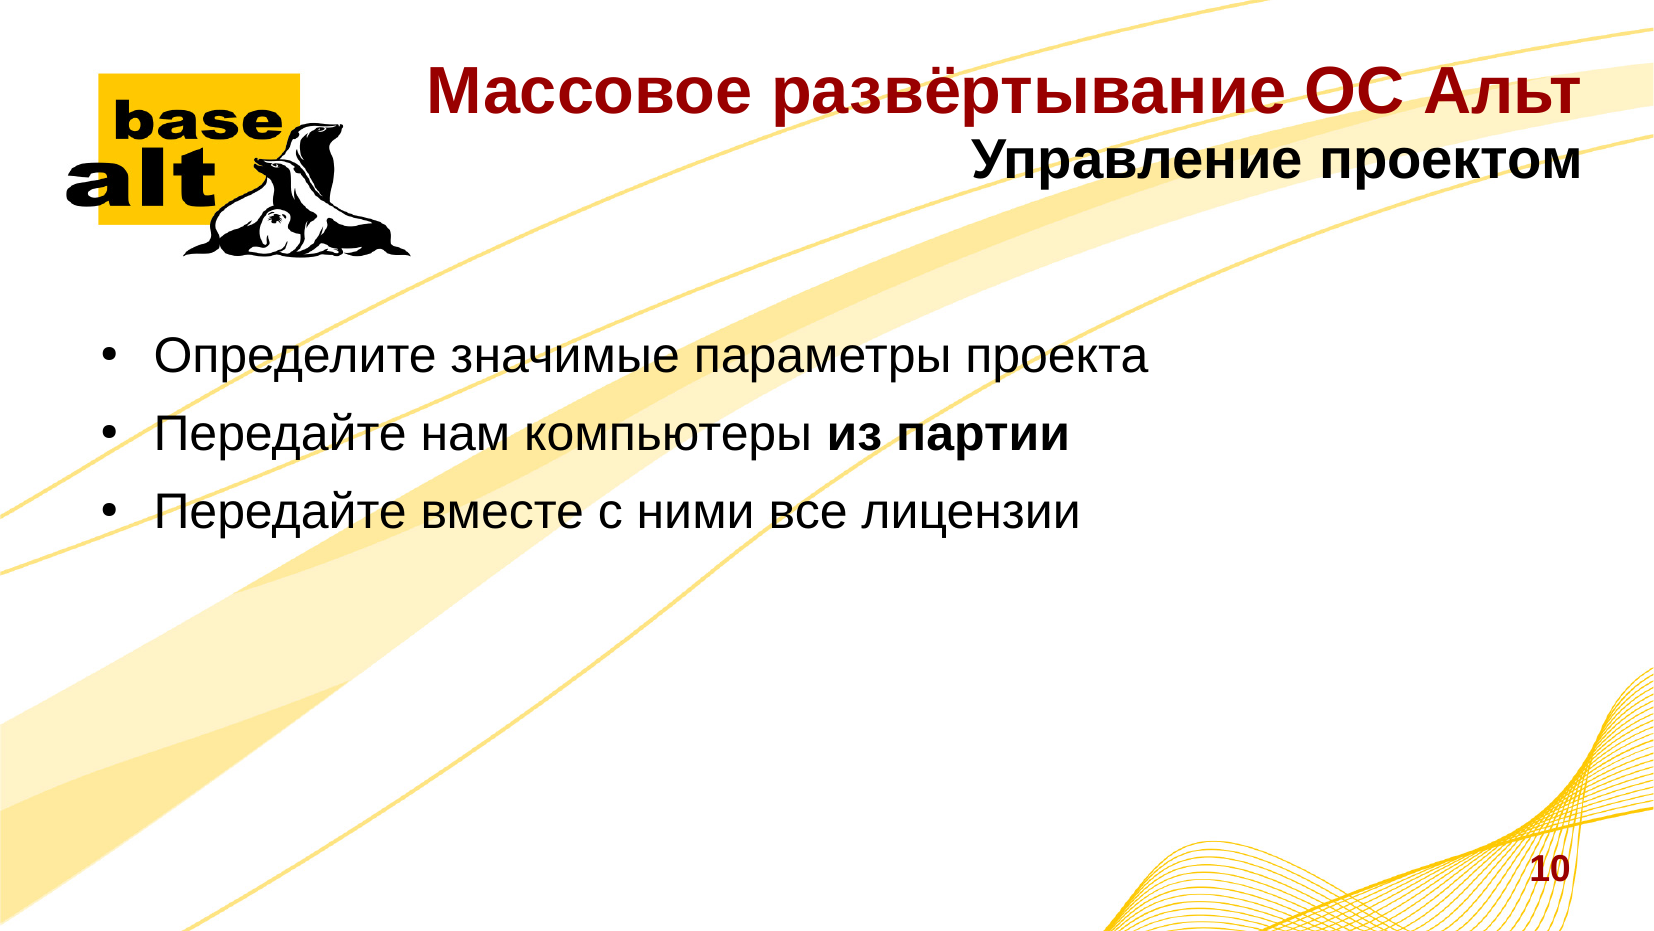

# Массовое развёртывание ОС Альт Управление проектом
Определите значимые параметры проекта
Передайте нам компьютеры из партии
Передайте вместе с ними все лицензии
10